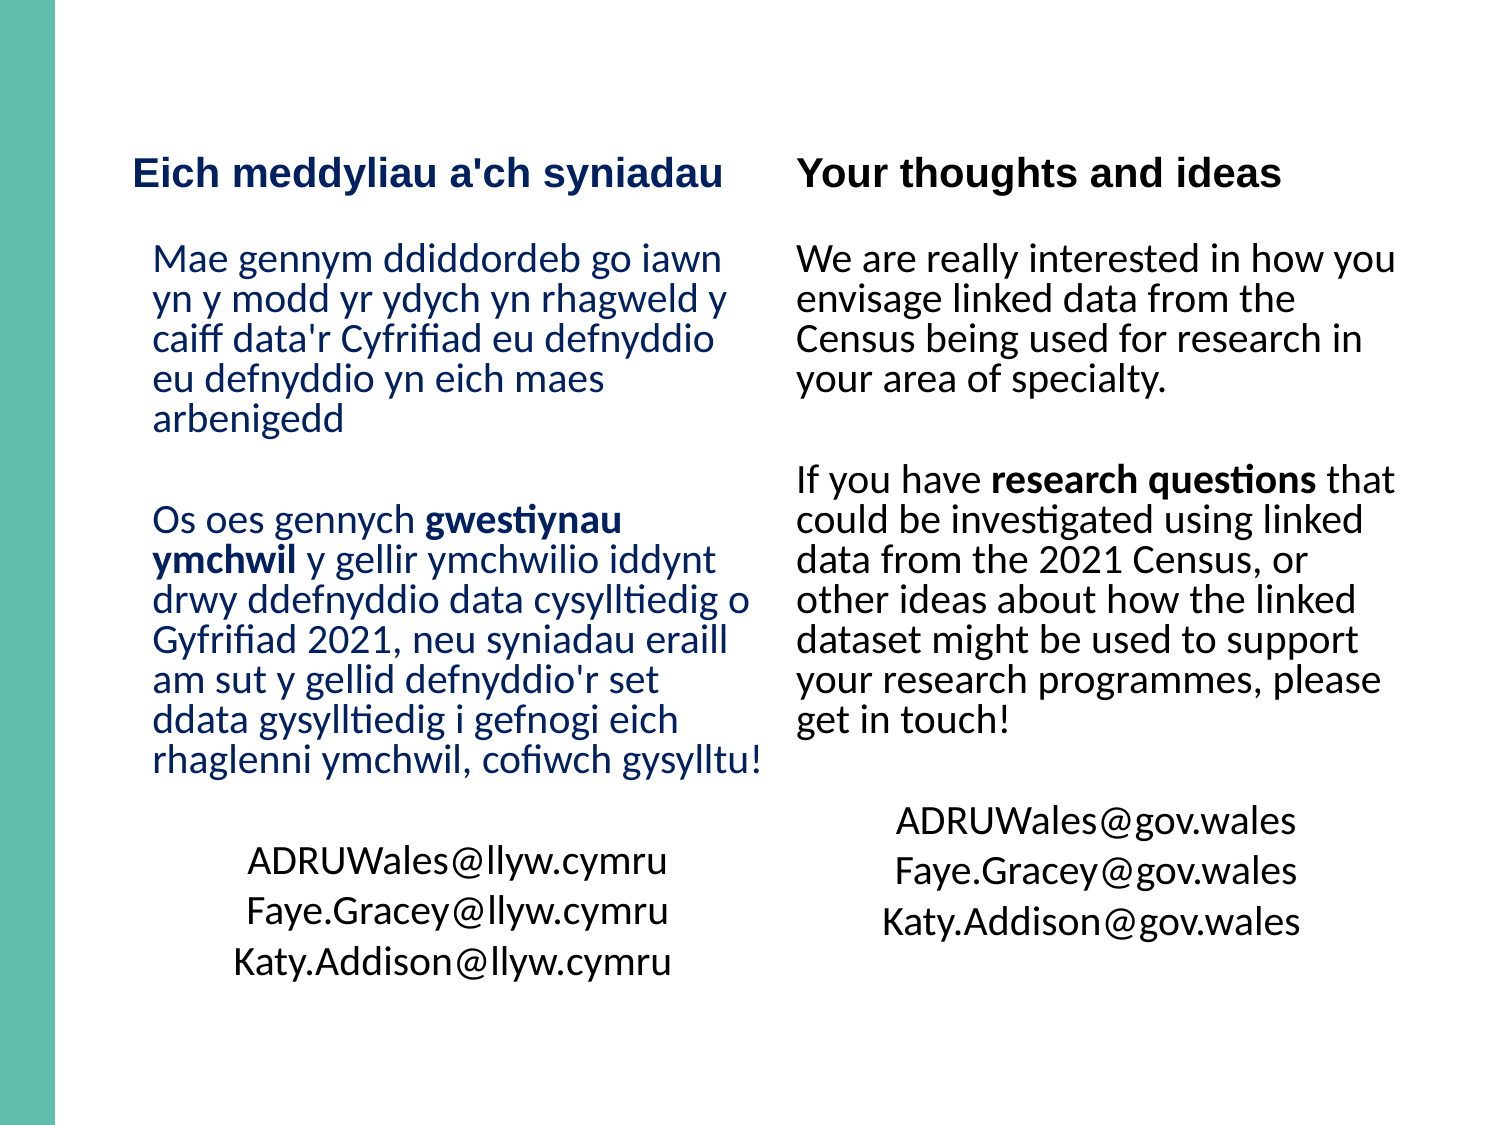

Eich meddyliau a'ch syniadau
Your thoughts and ideas
Mae gennym ddiddordeb go iawn yn y modd yr ydych yn rhagweld y caiff data'r Cyfrifiad eu defnyddio eu defnyddio yn eich maes arbenigedd
Os oes gennych gwestiynau ymchwil y gellir ymchwilio iddynt drwy ddefnyddio data cysylltiedig o Gyfrifiad 2021, neu syniadau eraill am sut y gellid defnyddio'r set ddata gysylltiedig i gefnogi eich rhaglenni ymchwil, cofiwch gysylltu!
ADRUWales@llyw.cymru
Faye.Gracey@llyw.cymru
Katy.Addison@llyw.cymru
# We are really interested in how you envisage linked data from the Census being used for research in your area of specialty.
If you have research questions that could be investigated using linked data from the 2021 Census, or other ideas about how the linked dataset might be used to support your research programmes, please get in touch!
ADRUWales@gov.wales
Faye.Gracey@gov.wales
Katy.Addison@gov.wales